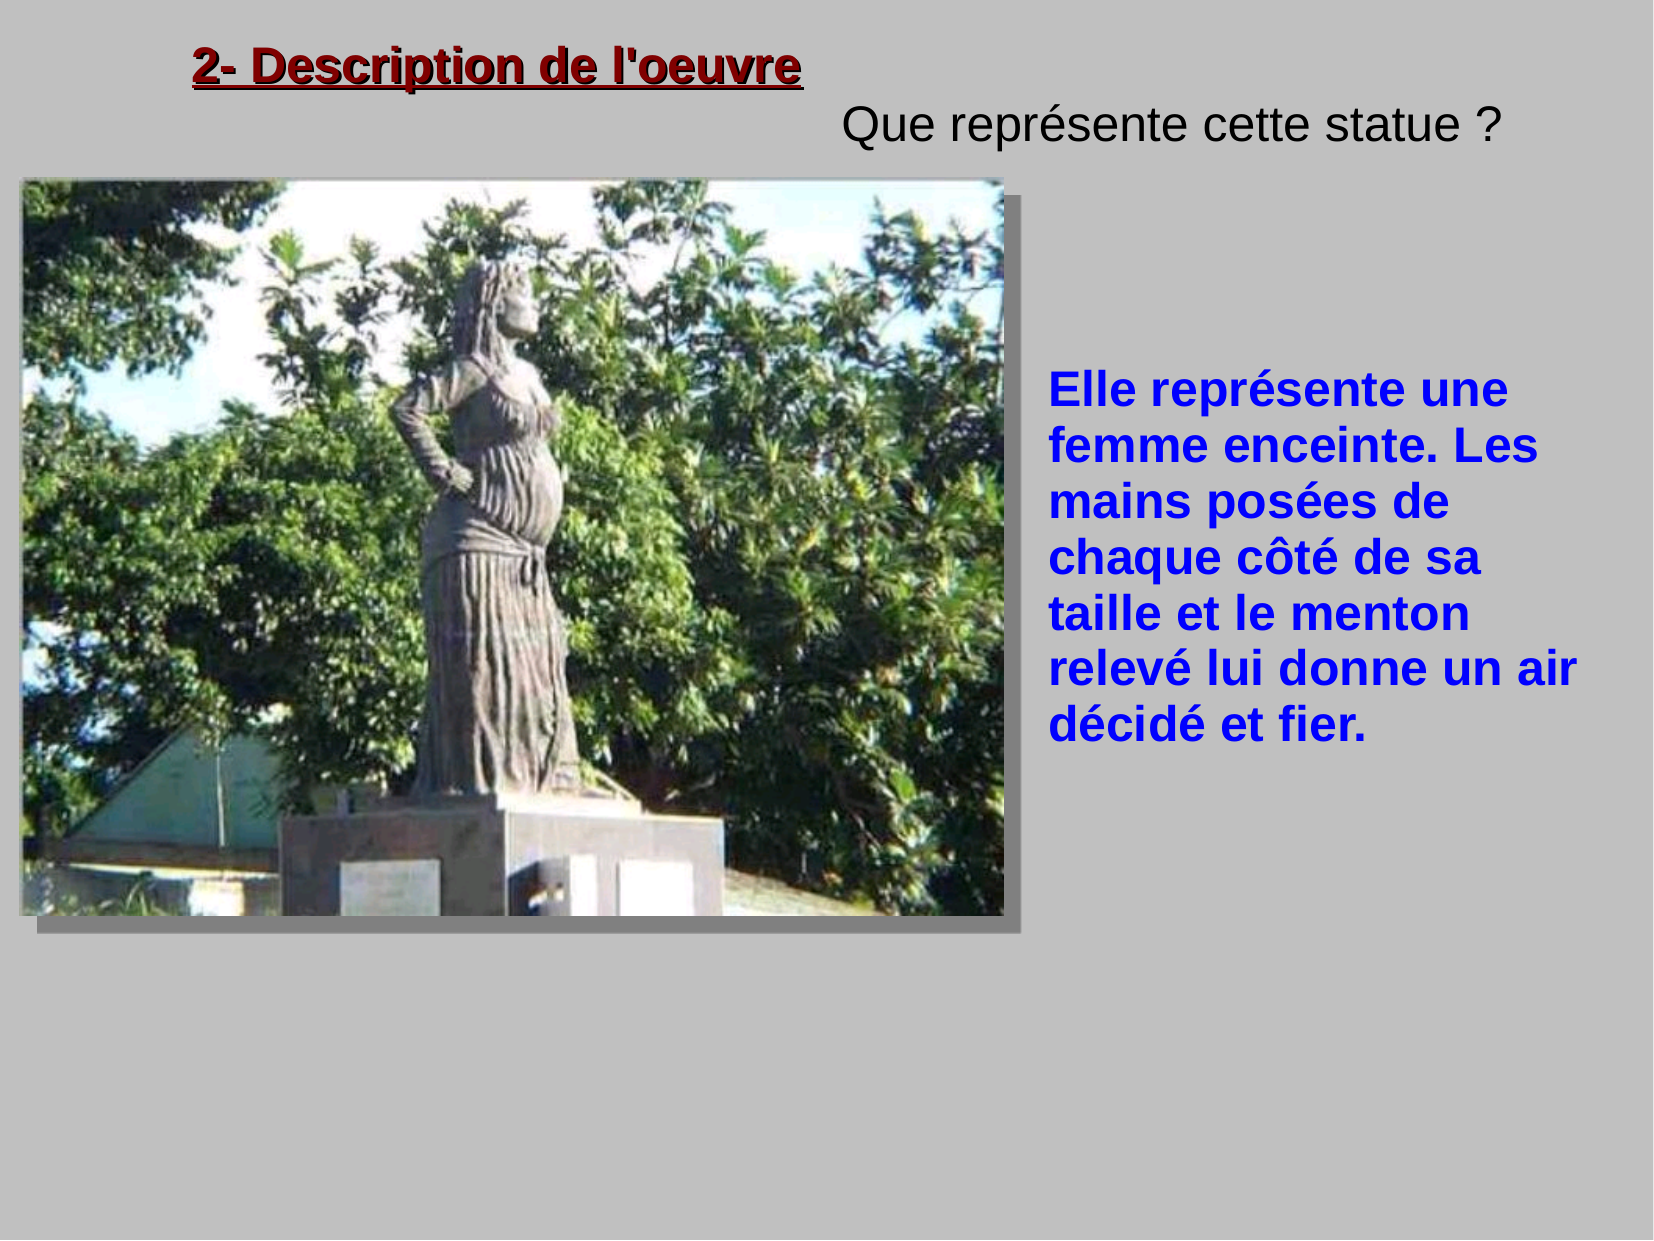

2- Description de l'oeuvre
Que représente cette statue ?
Elle représente une femme enceinte. Les mains posées de chaque côté de sa taille et le menton relevé lui donne un air décidé et fier.